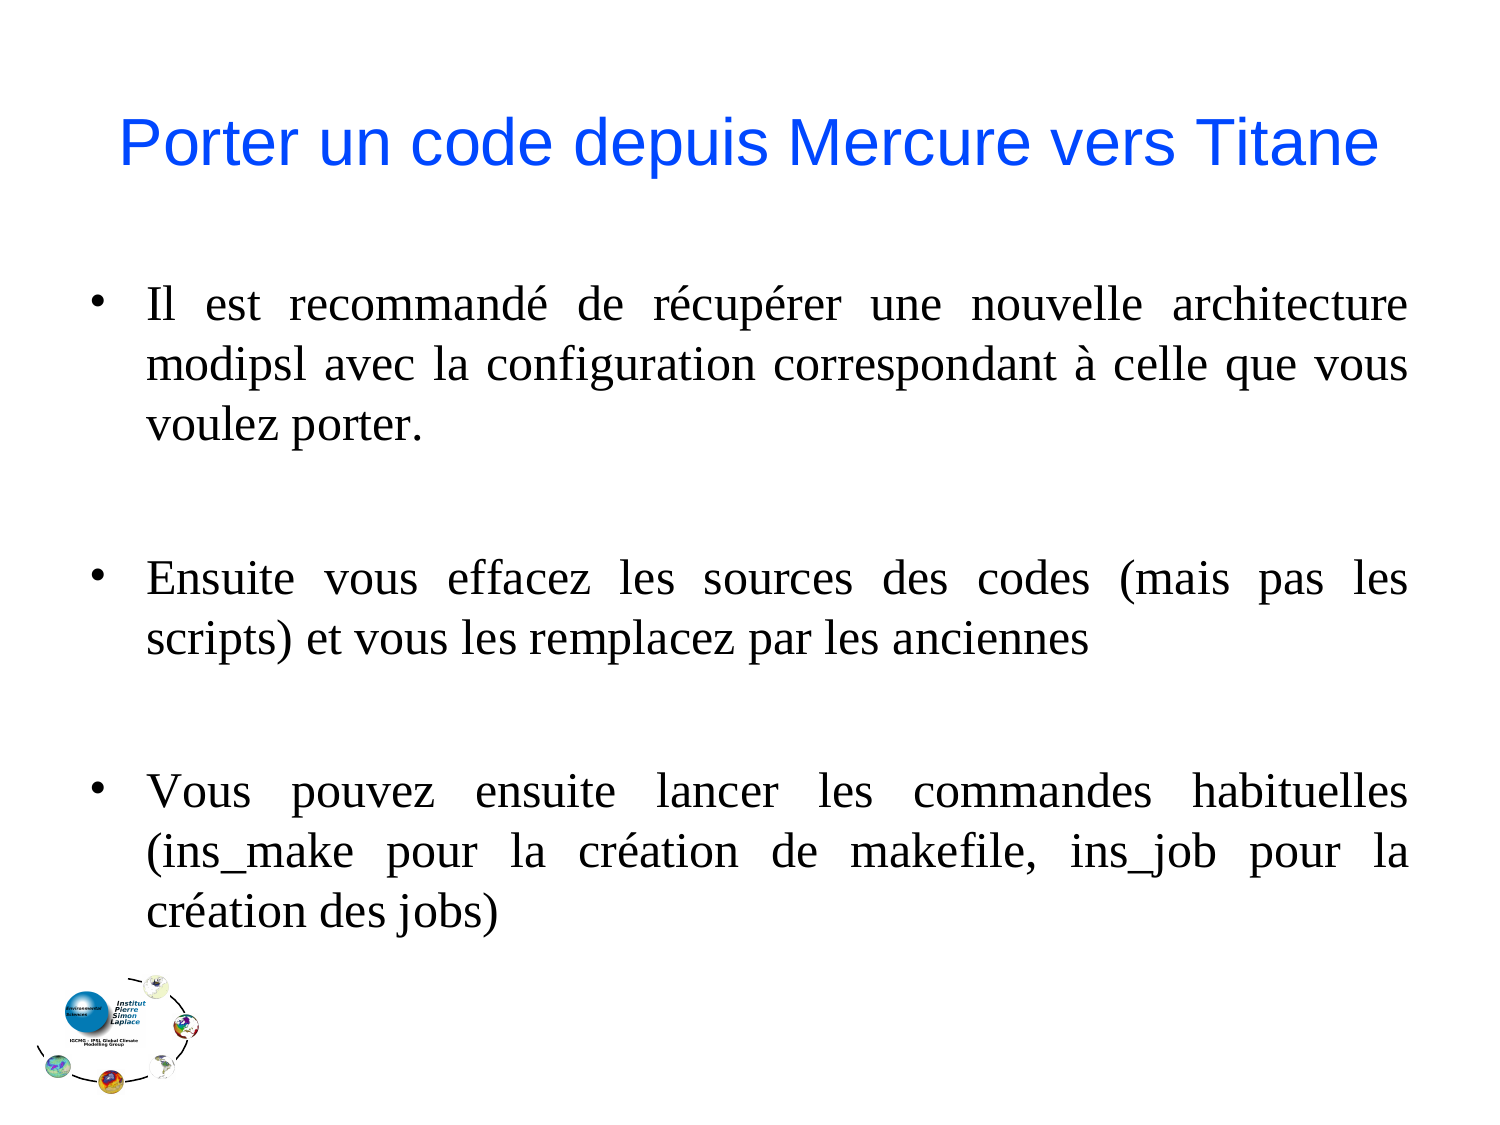

# Porter un code depuis Mercure vers Titane
Il est recommandé de récupérer une nouvelle architecture modipsl avec la configuration correspondant à celle que vous voulez porter.
Ensuite vous effacez les sources des codes (mais pas les scripts) et vous les remplacez par les anciennes
Vous pouvez ensuite lancer les commandes habituelles (ins_make pour la création de makefile, ins_job pour la création des jobs)